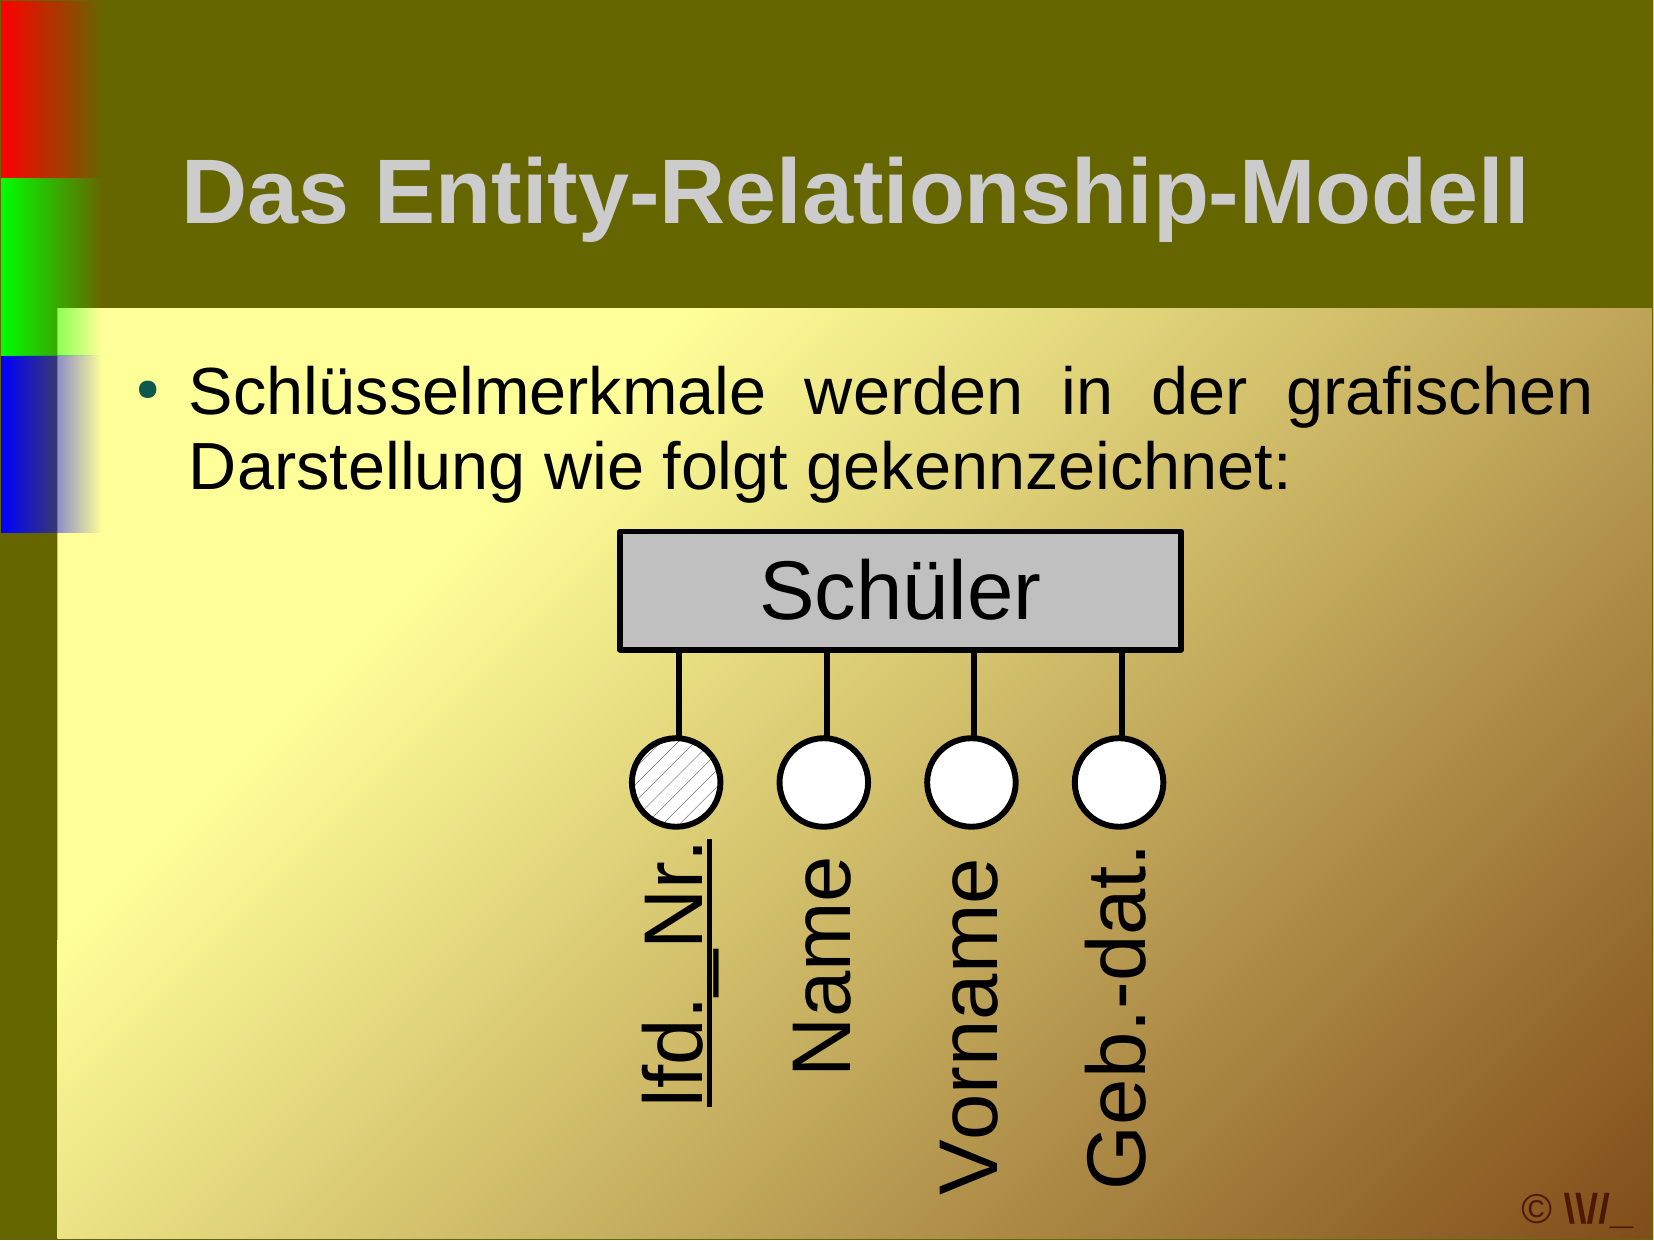

# Das Entity-Relationship-Modell
Schlüsselmerkmale werden in der grafischen Darstellung wie folgt gekennzeichnet:
Schüler
lfd._Nr.
Name
Geb.-dat.
Vorname